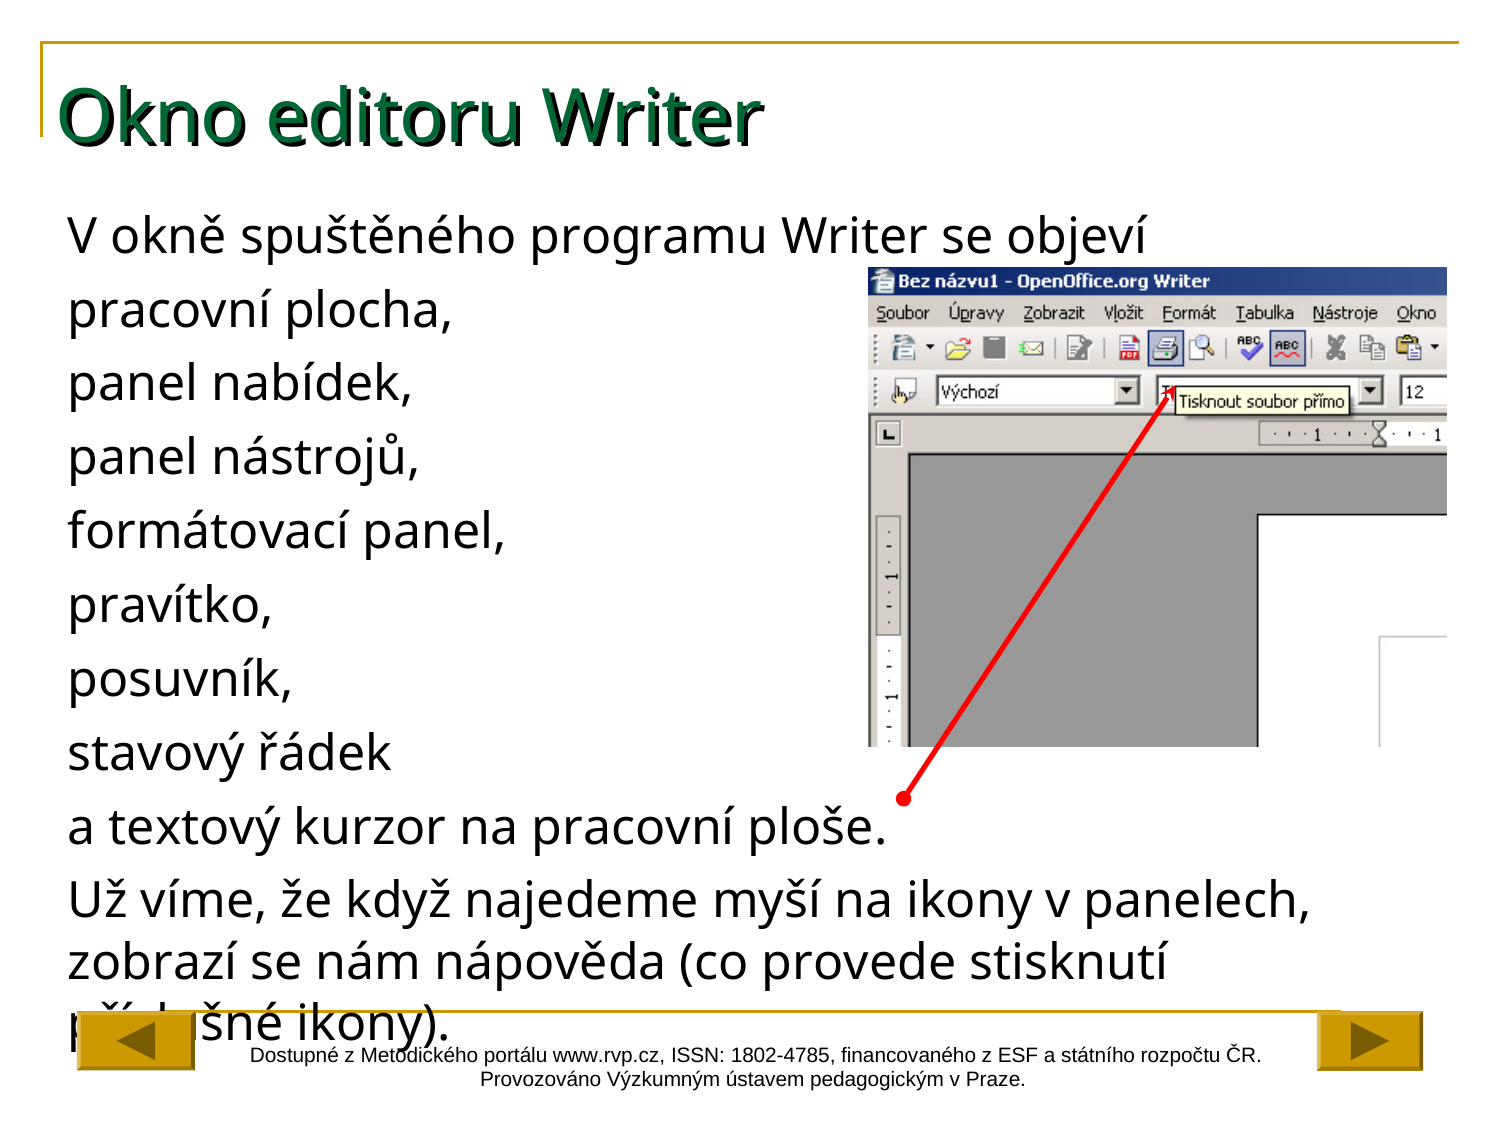

# Okno editoru Writer
V okně spuštěného programu Writer se objeví
pracovní plocha,
panel nabídek,
panel nástrojů,
formátovací panel,
pravítko,
posuvník,
stavový řádek
a textový kurzor na pracovní ploše.
Už víme, že když najedeme myší na ikony v panelech, zobrazí se nám nápověda (co provede stisknutí příslušné ikony).